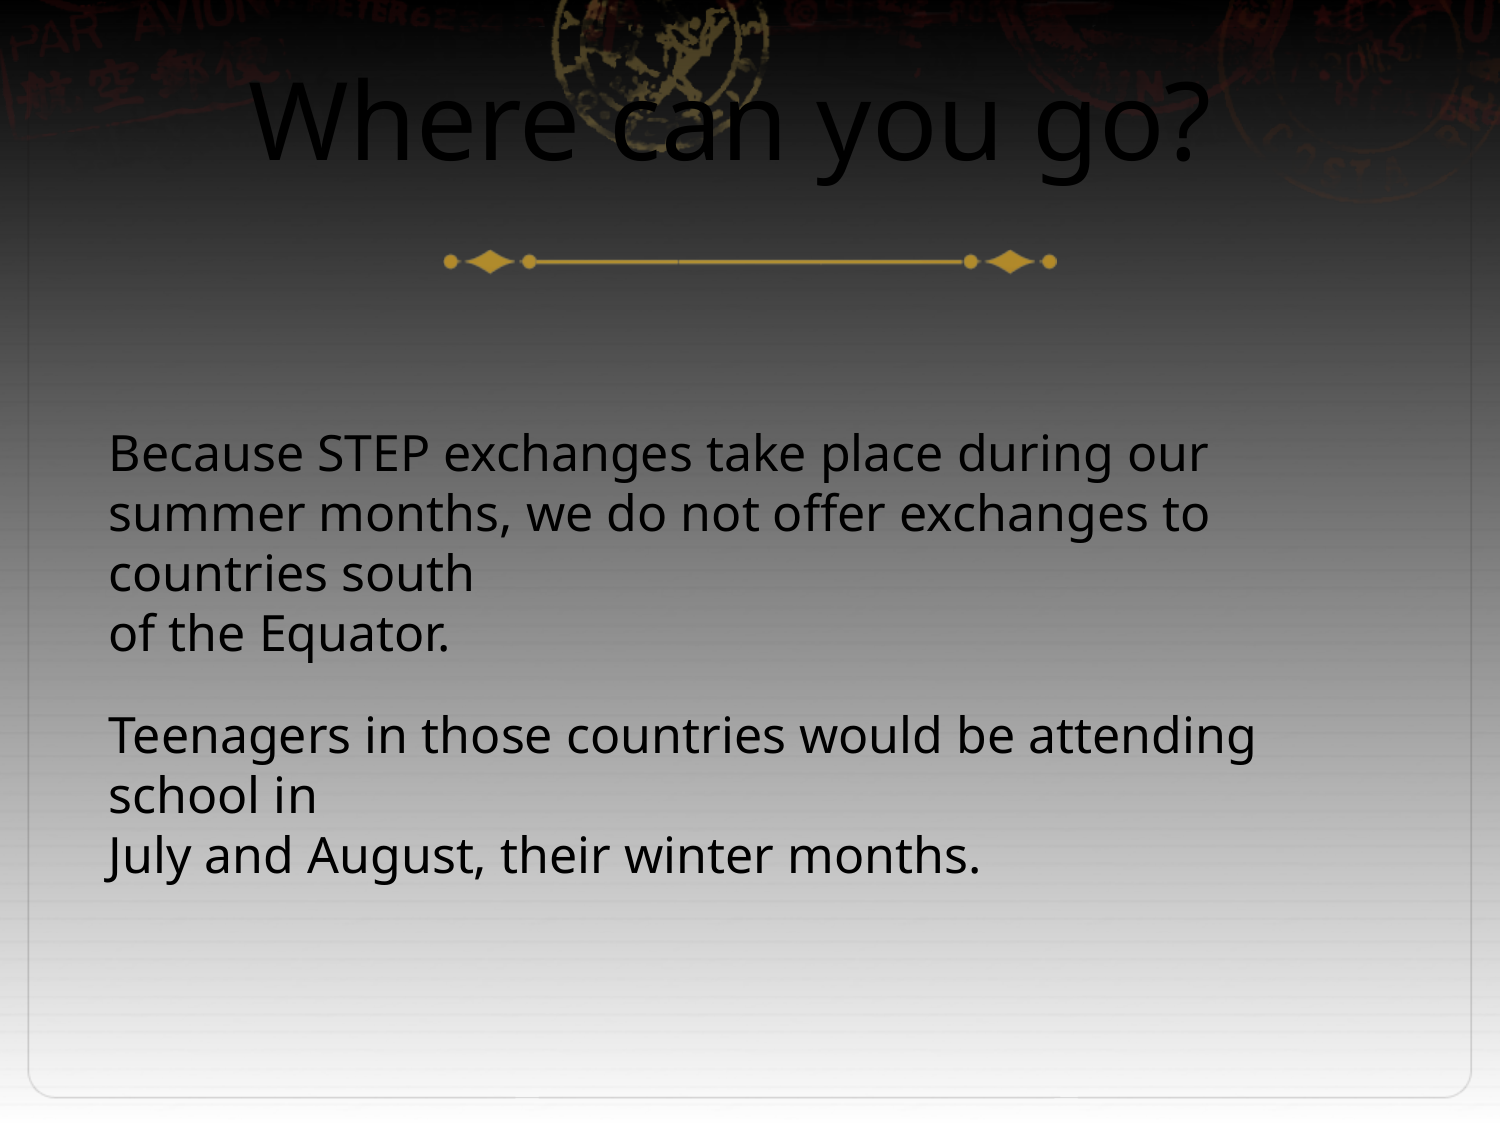

# Where can you go?
Because STEP exchanges take place during our summer months, we do not offer exchanges to countries south
of the Equator.
Teenagers in those countries would be attending school in
July and August, their winter months.